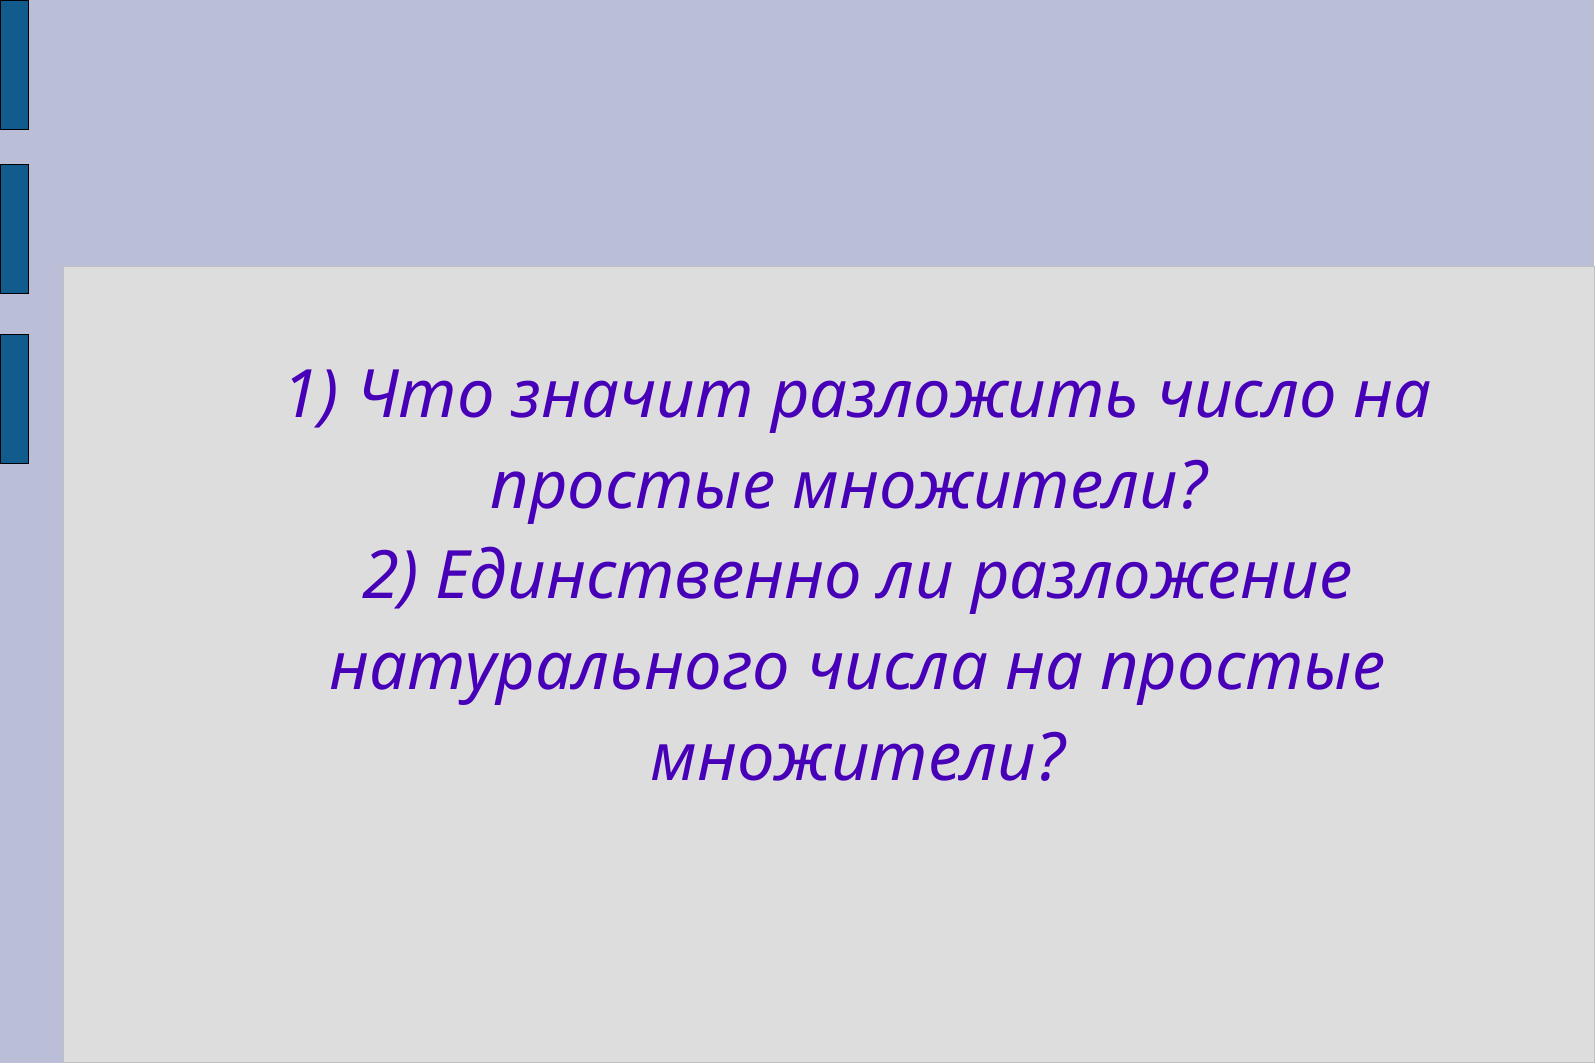

# 1) Что значит разложить число на простые множители?
2) Единственно ли разложение натурального числа на простые множители?